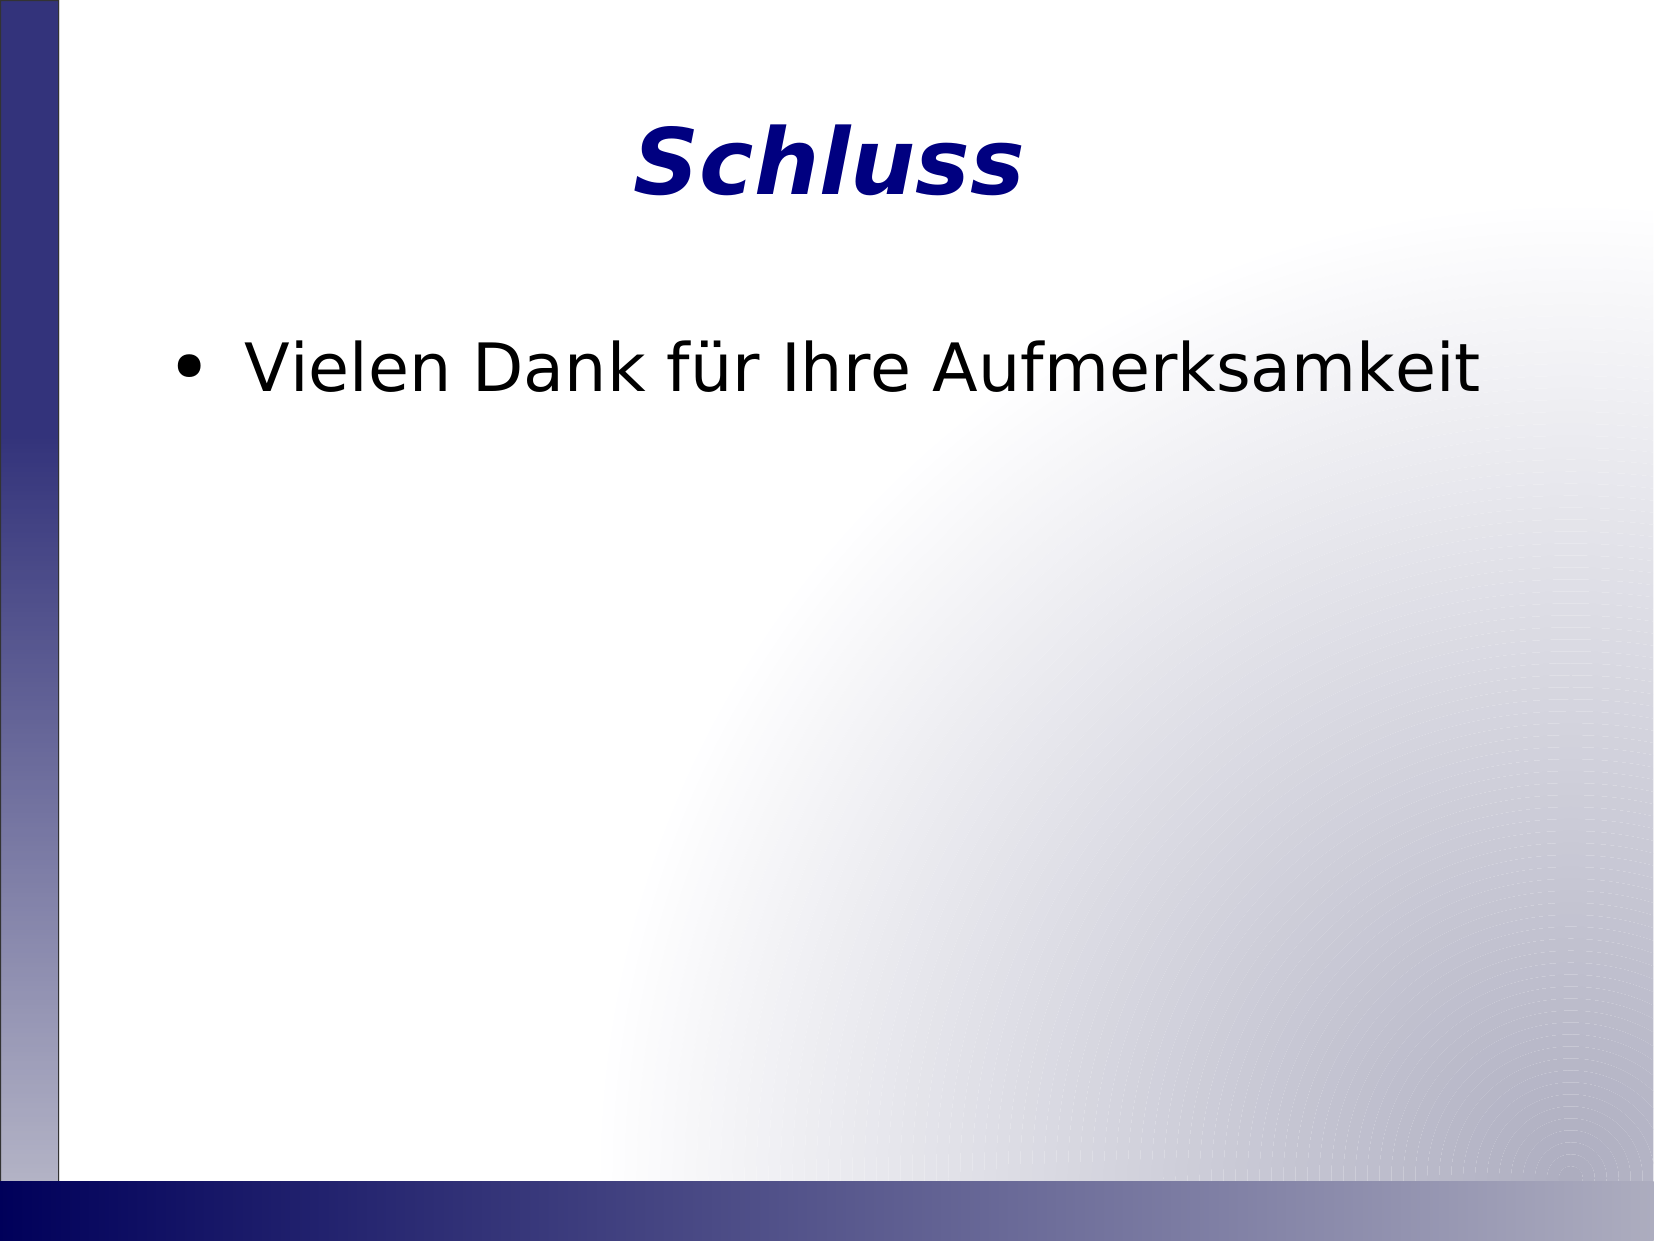

# Schluss
Vielen Dank für Ihre Aufmerksamkeit